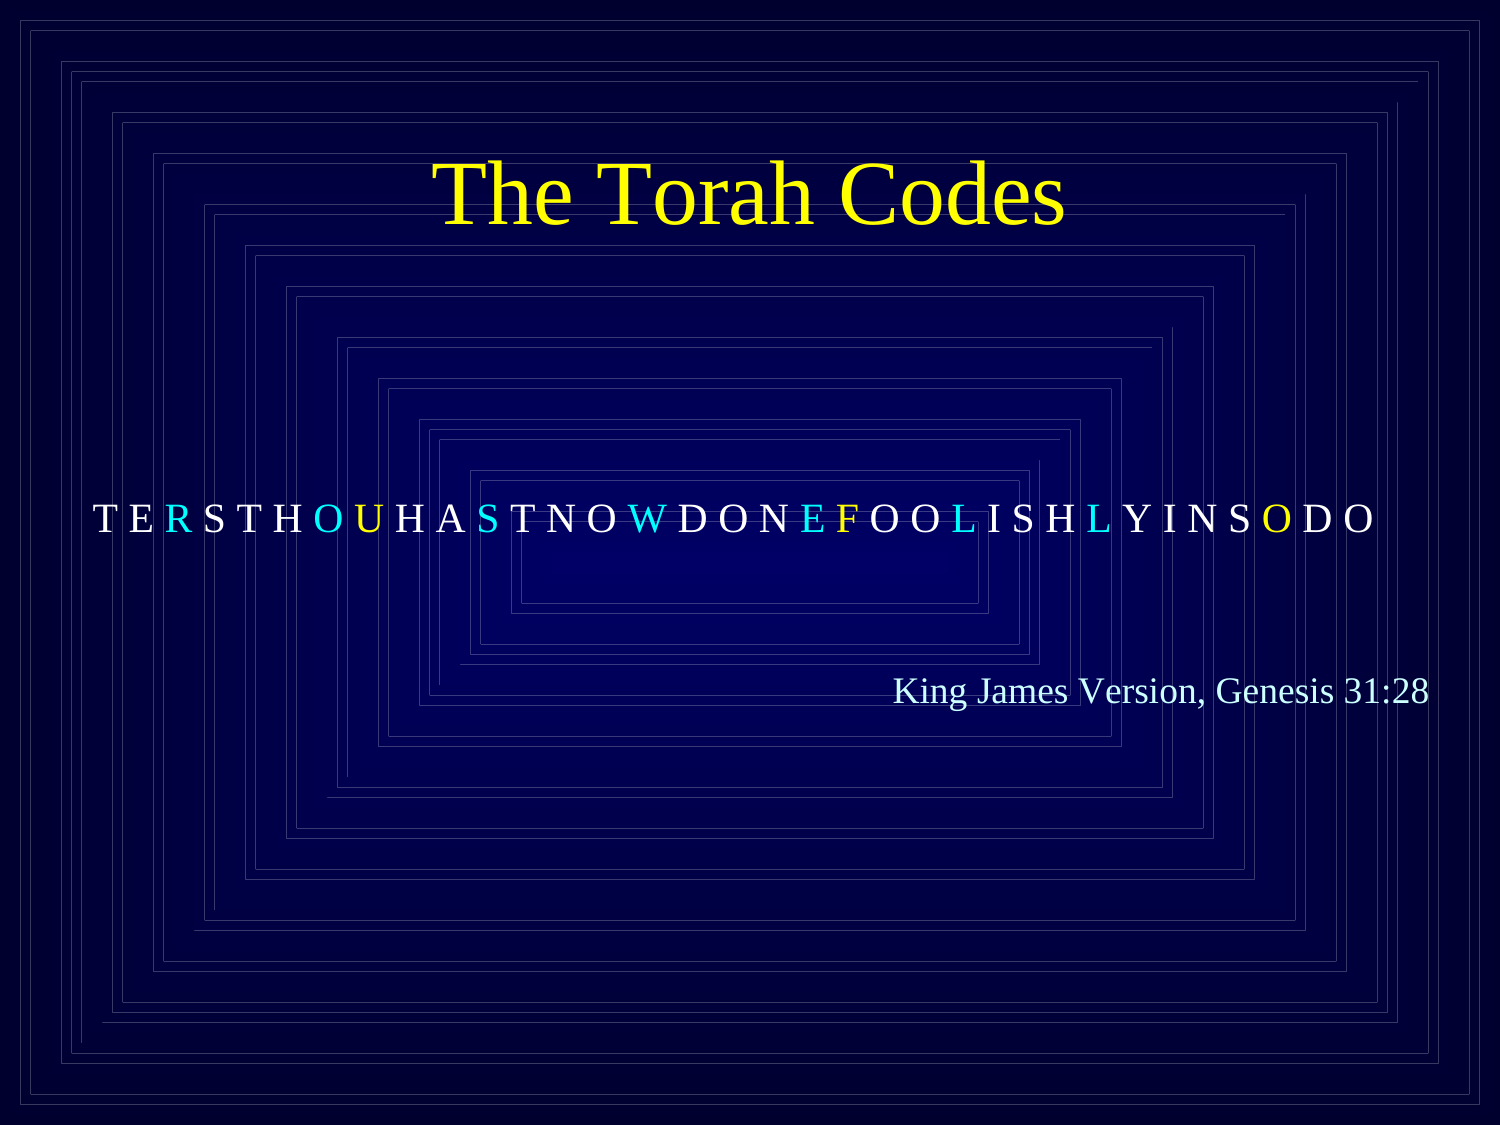

The Torah Codes
T E R S T H O U H A S T N O W D O N E F O O L I S H L Y I N S O D O
King James Version, Genesis 31:28